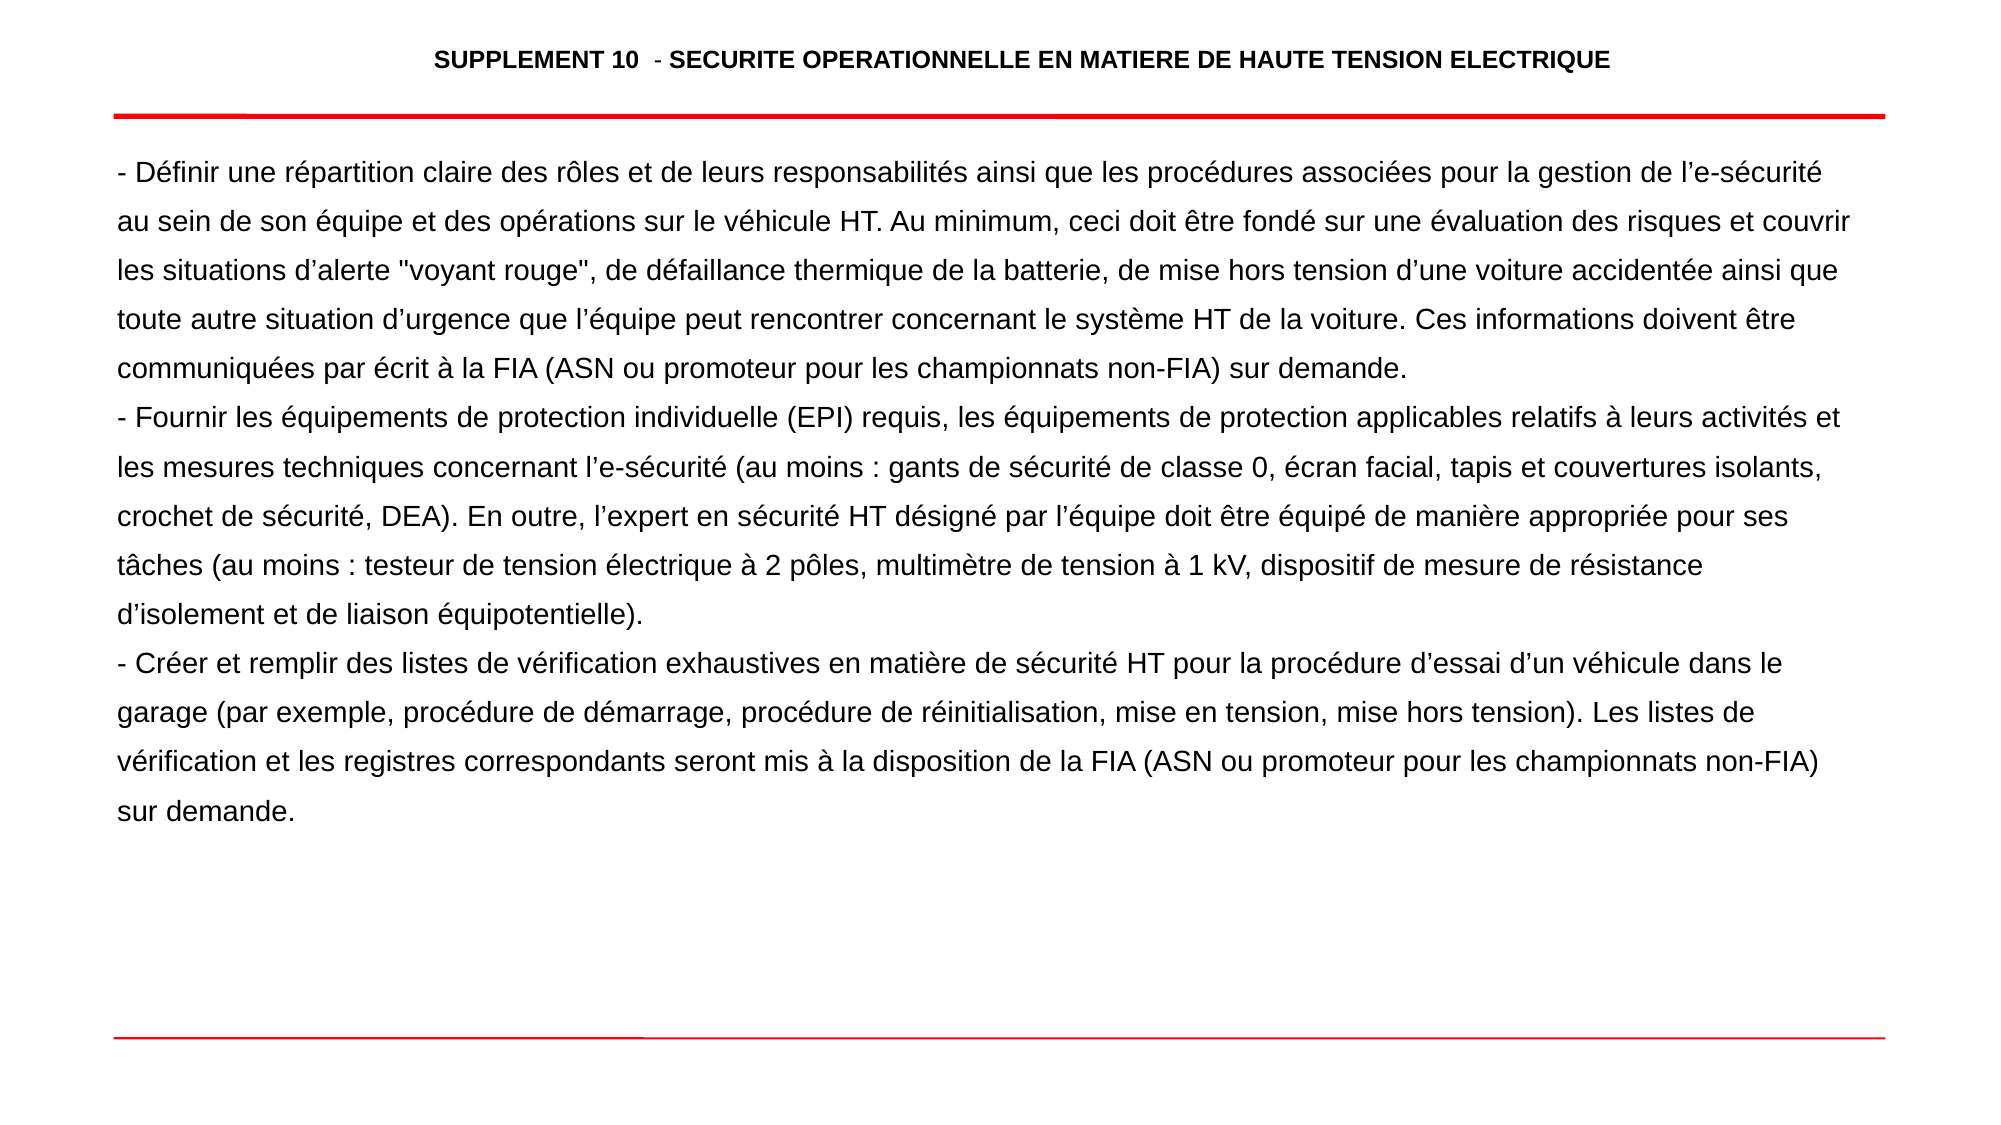

SUPPLEMENT 10 - SECURITE OPERATIONNELLE EN MATIERE DE HAUTE TENSION ELECTRIQUE
- Définir une répartition claire des rôles et de leurs responsabilités ainsi que les procédures associées pour la gestion de l’e-sécurité au sein de son équipe et des opérations sur le véhicule HT. Au minimum, ceci doit être fondé sur une évaluation des risques et couvrir les situations d’alerte "voyant rouge", de défaillance thermique de la batterie, de mise hors tension d’une voiture accidentée ainsi que toute autre situation d’urgence que l’équipe peut rencontrer concernant le système HT de la voiture. Ces informations doivent être communiquées par écrit à la FIA (ASN ou promoteur pour les championnats non-FIA) sur demande.
- Fournir les équipements de protection individuelle (EPI) requis, les équipements de protection applicables relatifs à leurs activités et les mesures techniques concernant l’e-sécurité (au moins : gants de sécurité de classe 0, écran facial, tapis et couvertures isolants, crochet de sécurité, DEA). En outre, l’expert en sécurité HT désigné par l’équipe doit être équipé de manière appropriée pour ses tâches (au moins : testeur de tension électrique à 2 pôles, multimètre de tension à 1 kV, dispositif de mesure de résistance d’isolement et de liaison équipotentielle).
- Créer et remplir des listes de vérification exhaustives en matière de sécurité HT pour la procédure d’essai d’un véhicule dans le garage (par exemple, procédure de démarrage, procédure de réinitialisation, mise en tension, mise hors tension). Les listes de vérification et les registres correspondants seront mis à la disposition de la FIA (ASN ou promoteur pour les championnats non-FIA) sur demande.